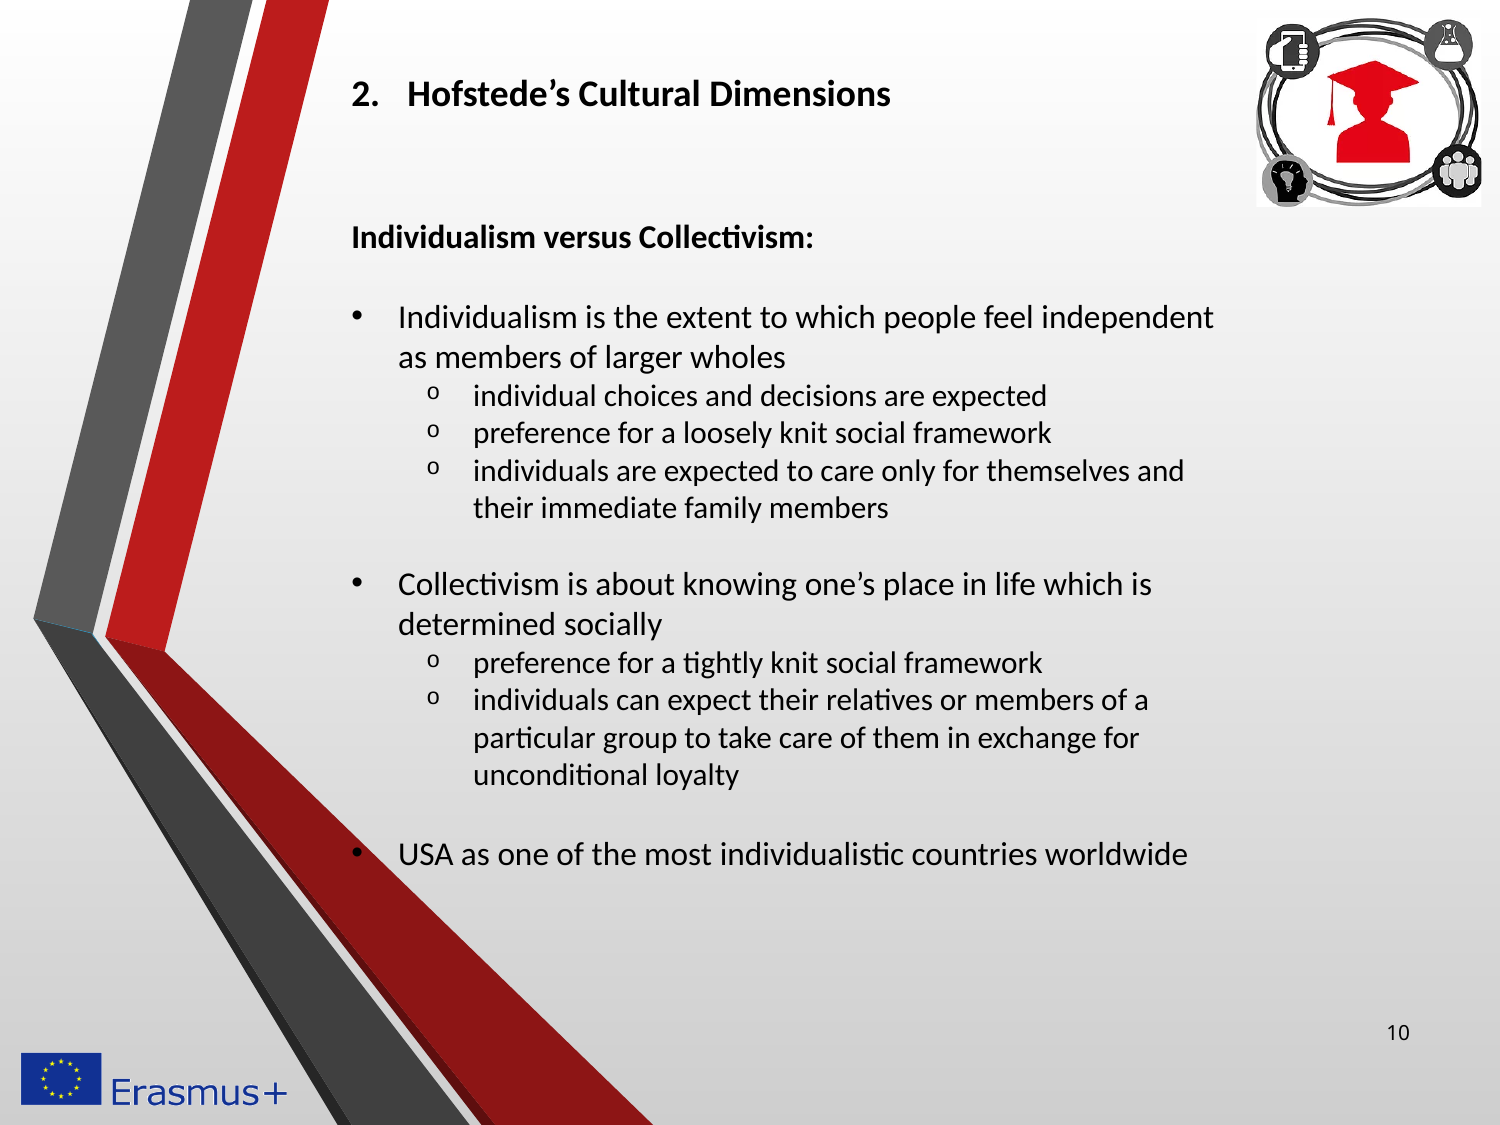

Hofstede’s Cultural Dimensions
Individualism versus Collectivism:
Individualism is the extent to which people feel independent as members of larger wholes
individual choices and decisions are expected
preference for a loosely knit social framework
individuals are expected to care only for themselves and their immediate family members
Collectivism is about knowing one’s place in life which is determined socially
preference for a tightly knit social framework
individuals can expect their relatives or members of a particular group to take care of them in exchange for unconditional loyalty
USA as one of the most individualistic countries worldwide